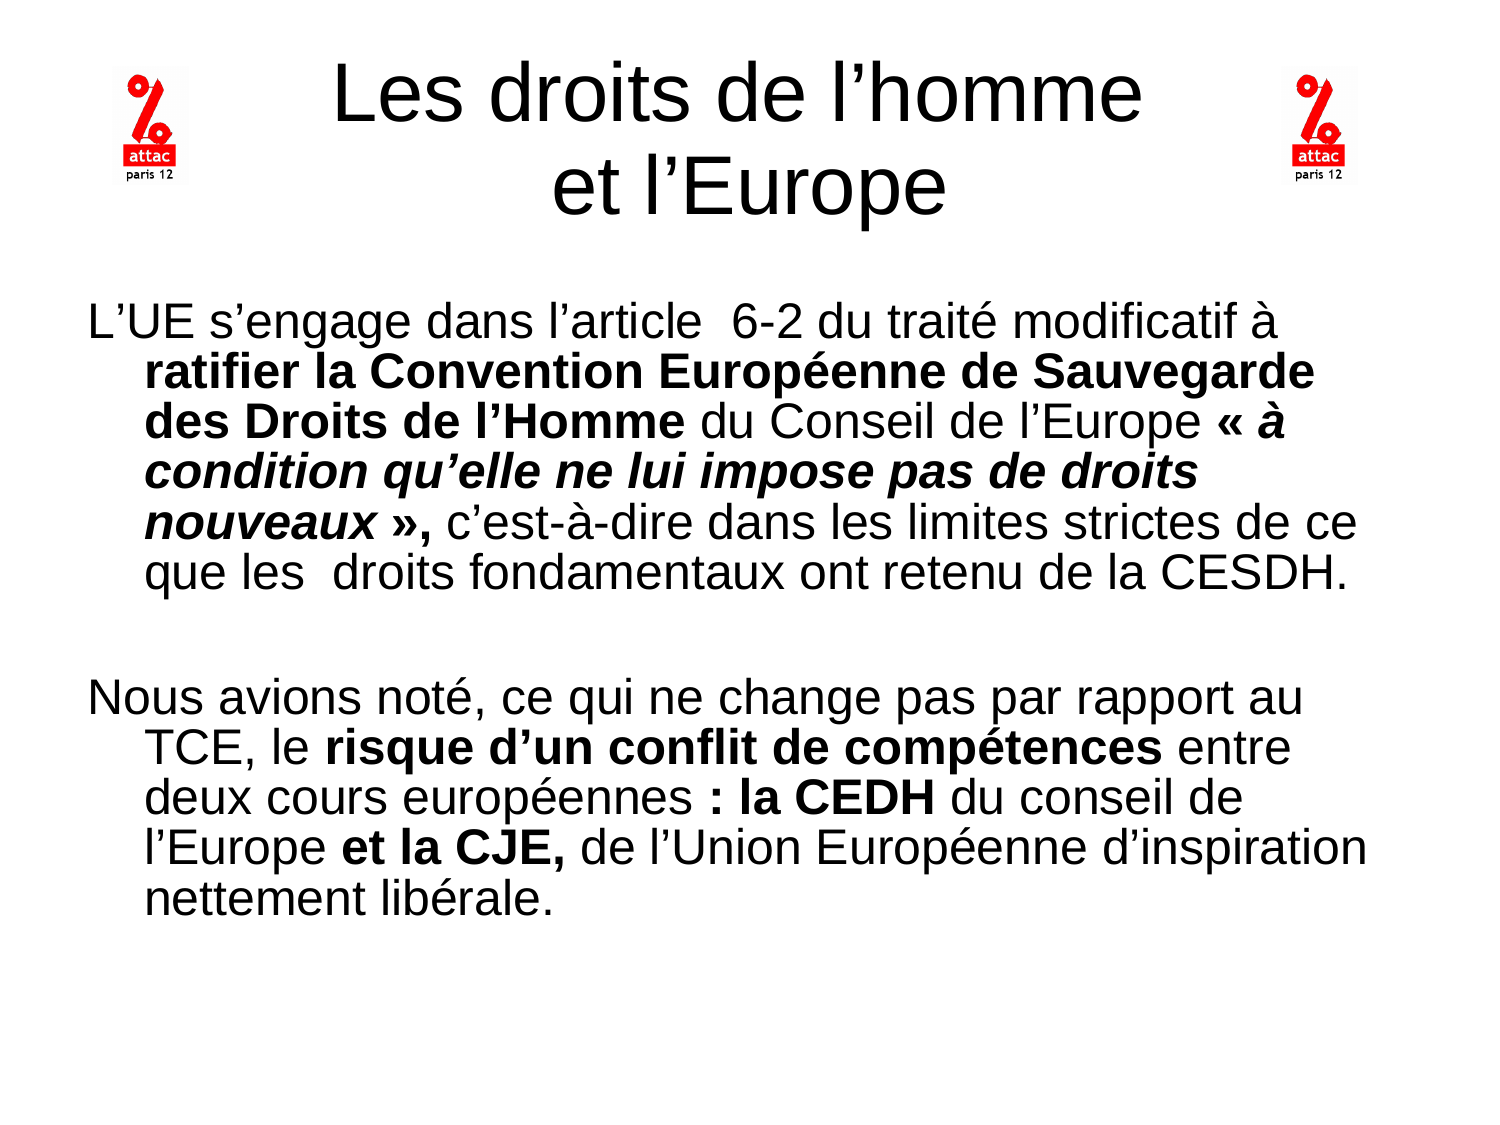

# Les droits de l’homme et l’Europe
L’UE s’engage dans l’article 6-2 du traité modificatif à ratifier la Convention Européenne de Sauvegarde des Droits de l’Homme du Conseil de l’Europe « à condition qu’elle ne lui impose pas de droits nouveaux », c’est-à-dire dans les limites strictes de ce que les droits fondamentaux ont retenu de la CESDH.
Nous avions noté, ce qui ne change pas par rapport au TCE, le risque d’un conflit de compétences entre deux cours européennes : la CEDH du conseil de l’Europe et la CJE, de l’Union Européenne d’inspiration nettement libérale.